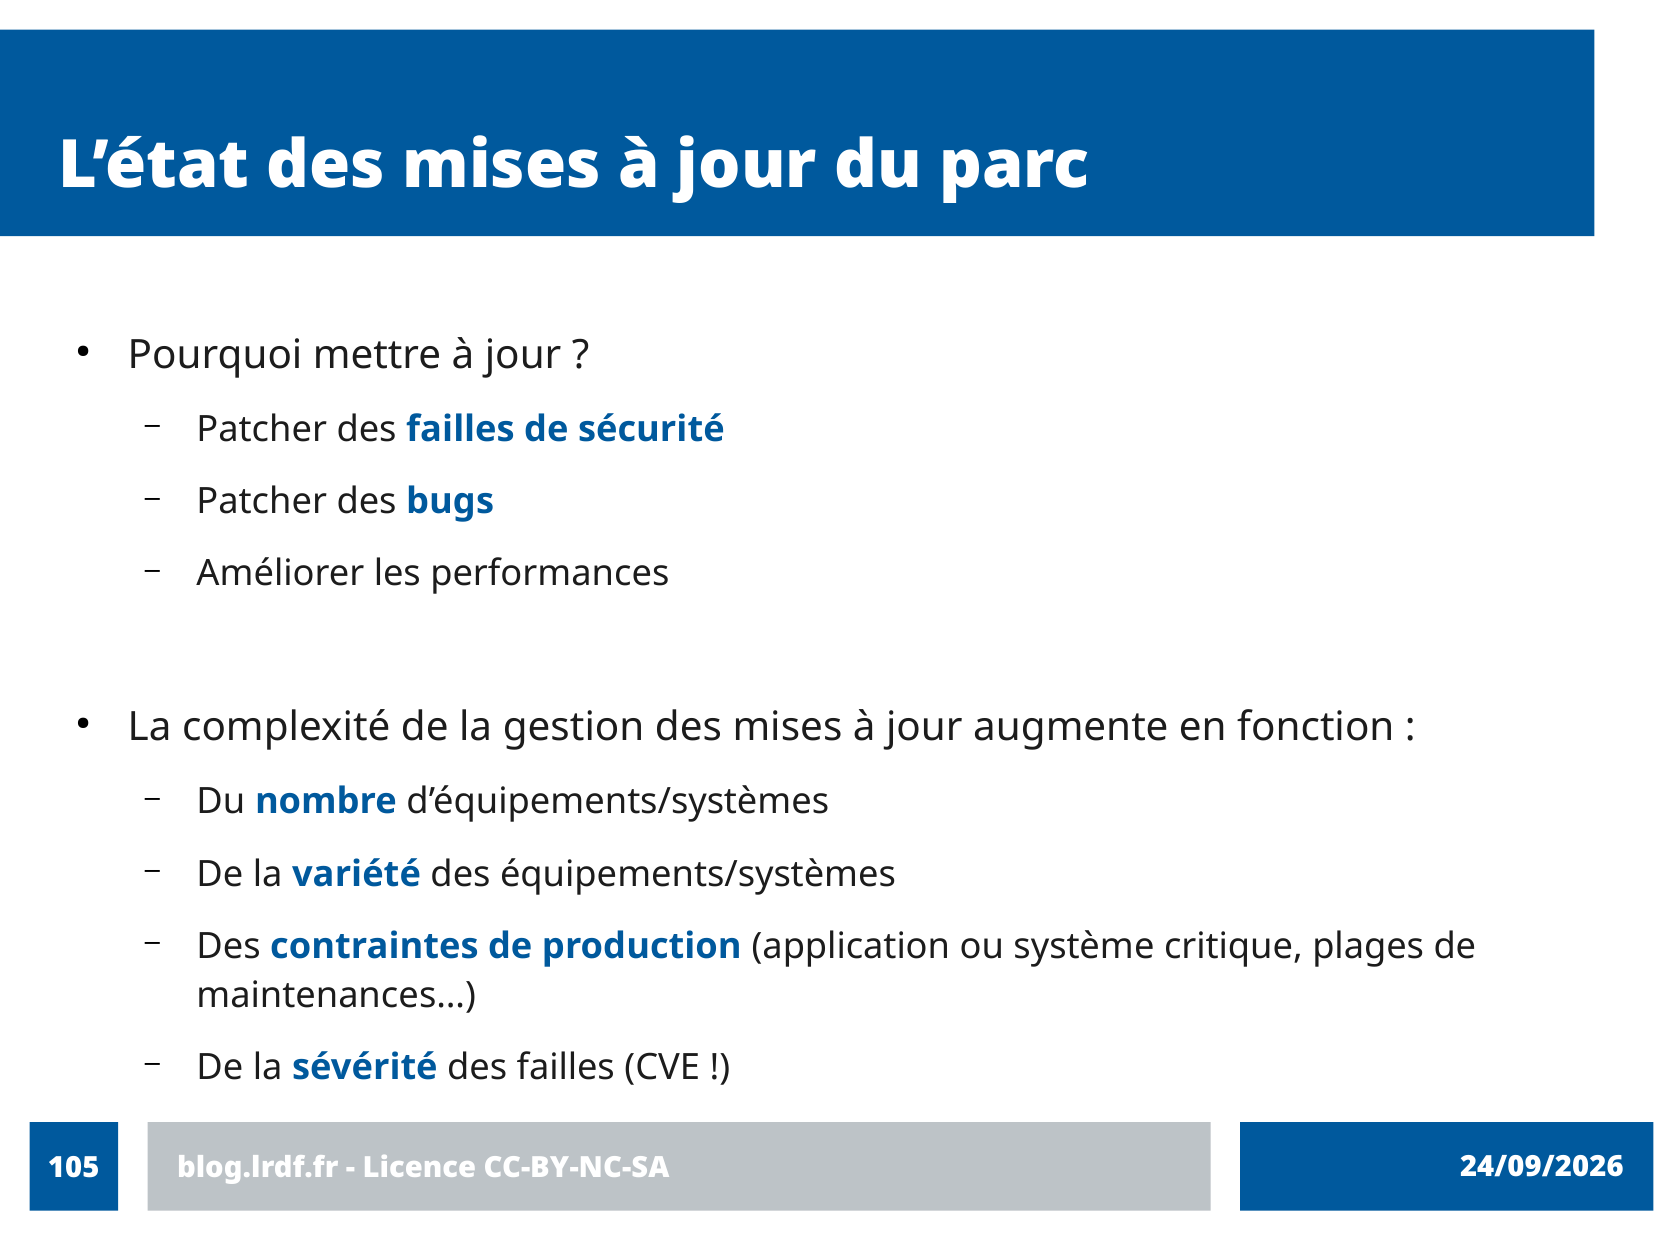

# L’état des mises à jour du parc
Pourquoi mettre à jour ?
Patcher des failles de sécurité
Patcher des bugs
Améliorer les performances
La complexité de la gestion des mises à jour augmente en fonction :
Du nombre d’équipements/systèmes
De la variété des équipements/systèmes
Des contraintes de production (application ou système critique, plages de maintenances…)
De la sévérité des failles (CVE !)
105
blog.lrdf.fr - Licence CC-BY-NC-SA